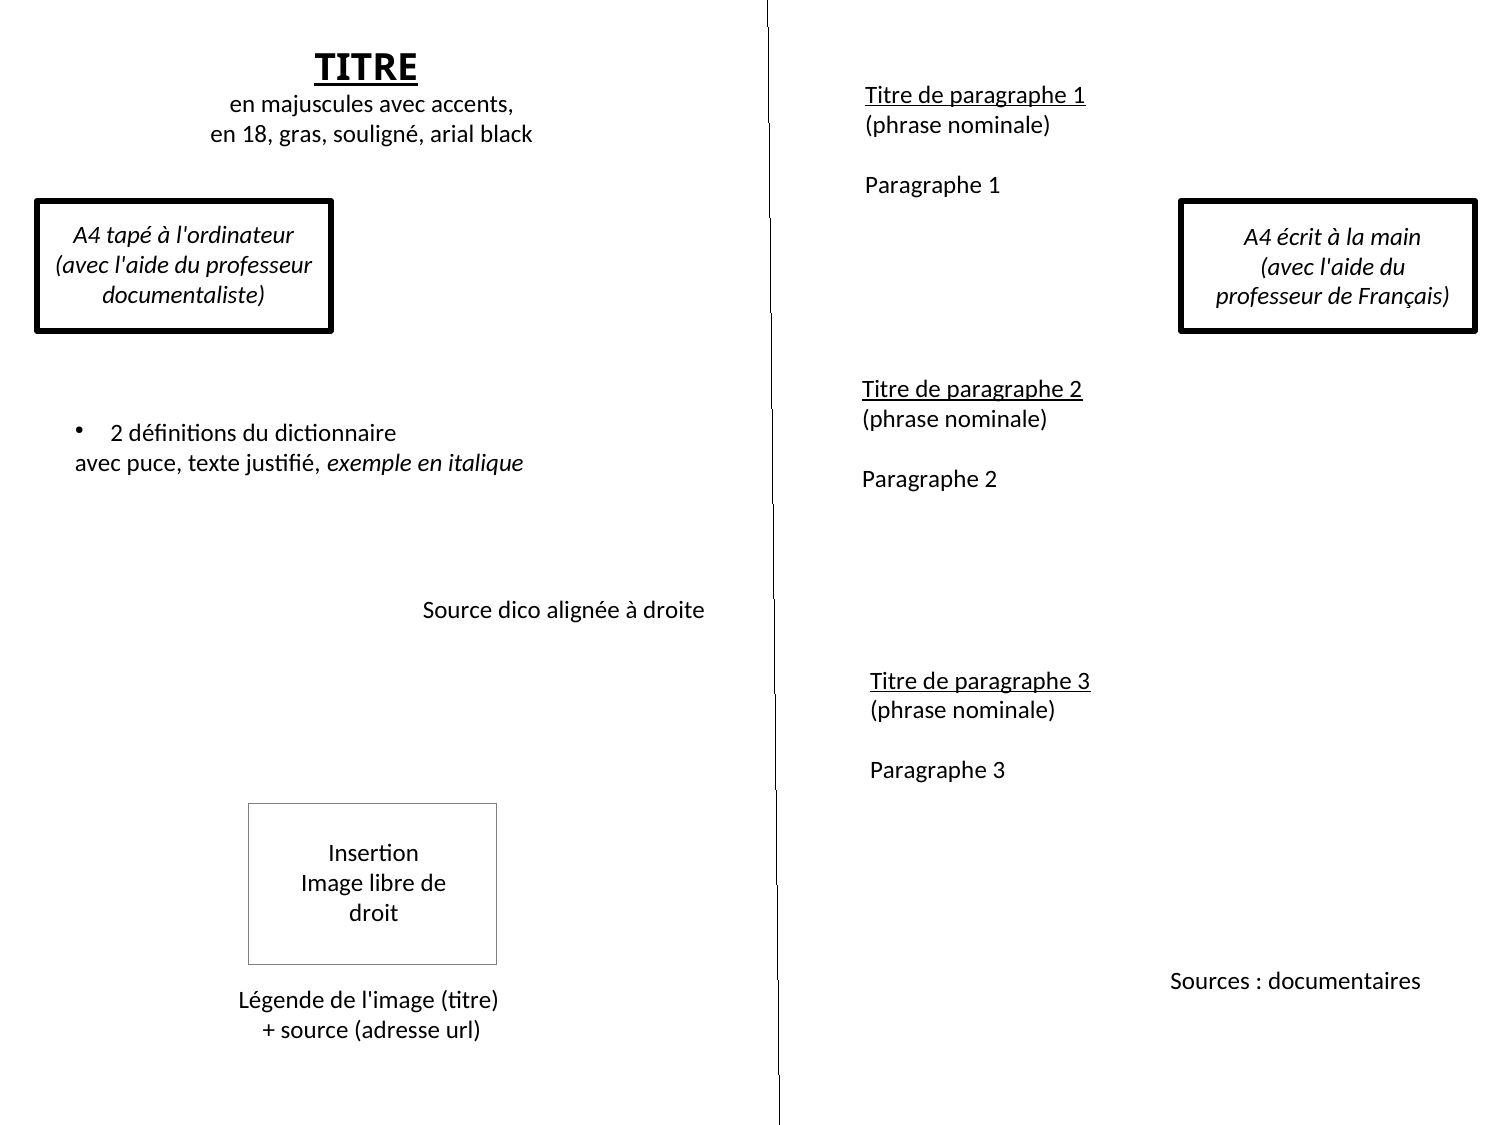

TITRE
en majuscules avec accents,
en 18, gras, souligné, arial black
Titre de paragraphe 1 (phrase nominale)
Paragraphe 1
A4 tapé à l'ordinateur
(avec l'aide du professeur documentaliste)
A4 écrit à la main
(avec l'aide du professeur de Français)
Titre de paragraphe 2 (phrase nominale)
Paragraphe 2
2 définitions du dictionnaire
avec puce, texte justifié, exemple en italique
Source dico alignée à droite
Titre de paragraphe 3 (phrase nominale)
Paragraphe 3
Insertion
Image libre de droit
Sources : documentaires
 Légende de l'image (titre)
+ source (adresse url)